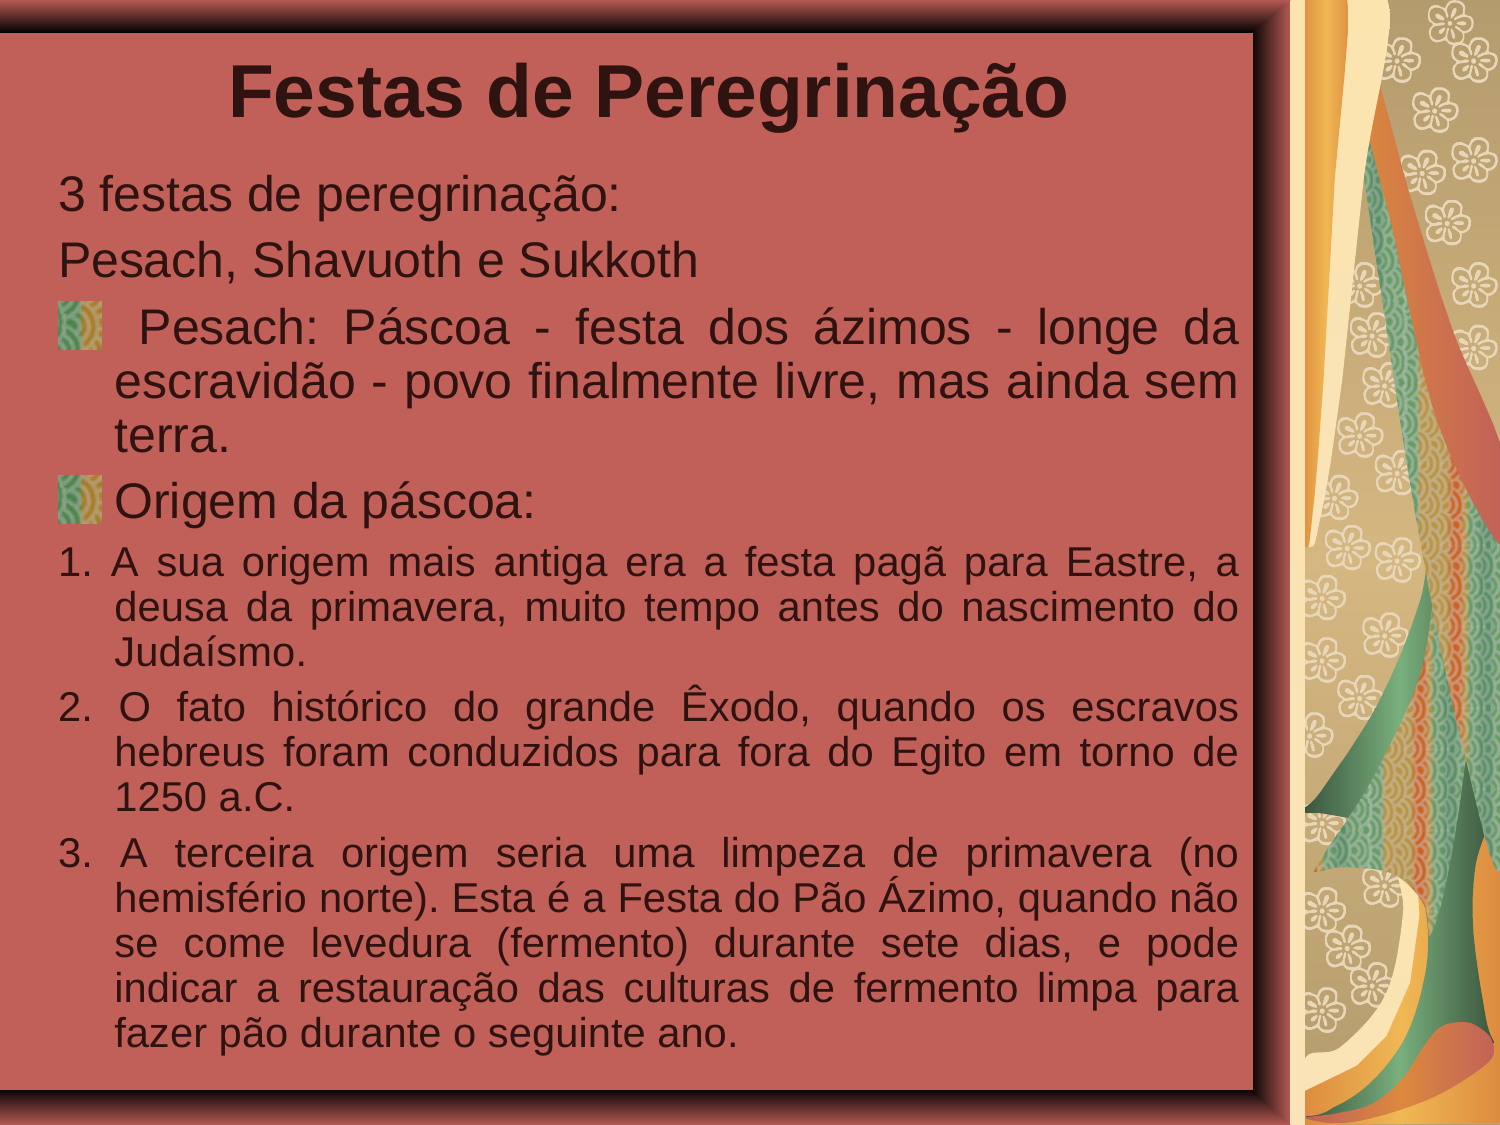

# Festas de Peregrinação
3 festas de peregrinação:
Pesach, Shavuoth e Sukkoth
 Pesach: Páscoa - festa dos ázimos - longe da escravidão - povo finalmente livre, mas ainda sem terra.
Origem da páscoa:
1. A sua origem mais antiga era a festa pagã para Eastre, a deusa da primavera, muito tempo antes do nascimento do Judaísmo.
2. O fato histórico do grande Êxodo, quando os escravos hebreus foram conduzidos para fora do Egito em torno de 1250 a.C.
3. A terceira origem seria uma limpeza de primavera (no hemisfério norte). Esta é a Festa do Pão Ázimo, quando não se come levedura (fermento) durante sete dias, e pode indicar a restauração das culturas de fermento limpa para fazer pão durante o seguinte ano.